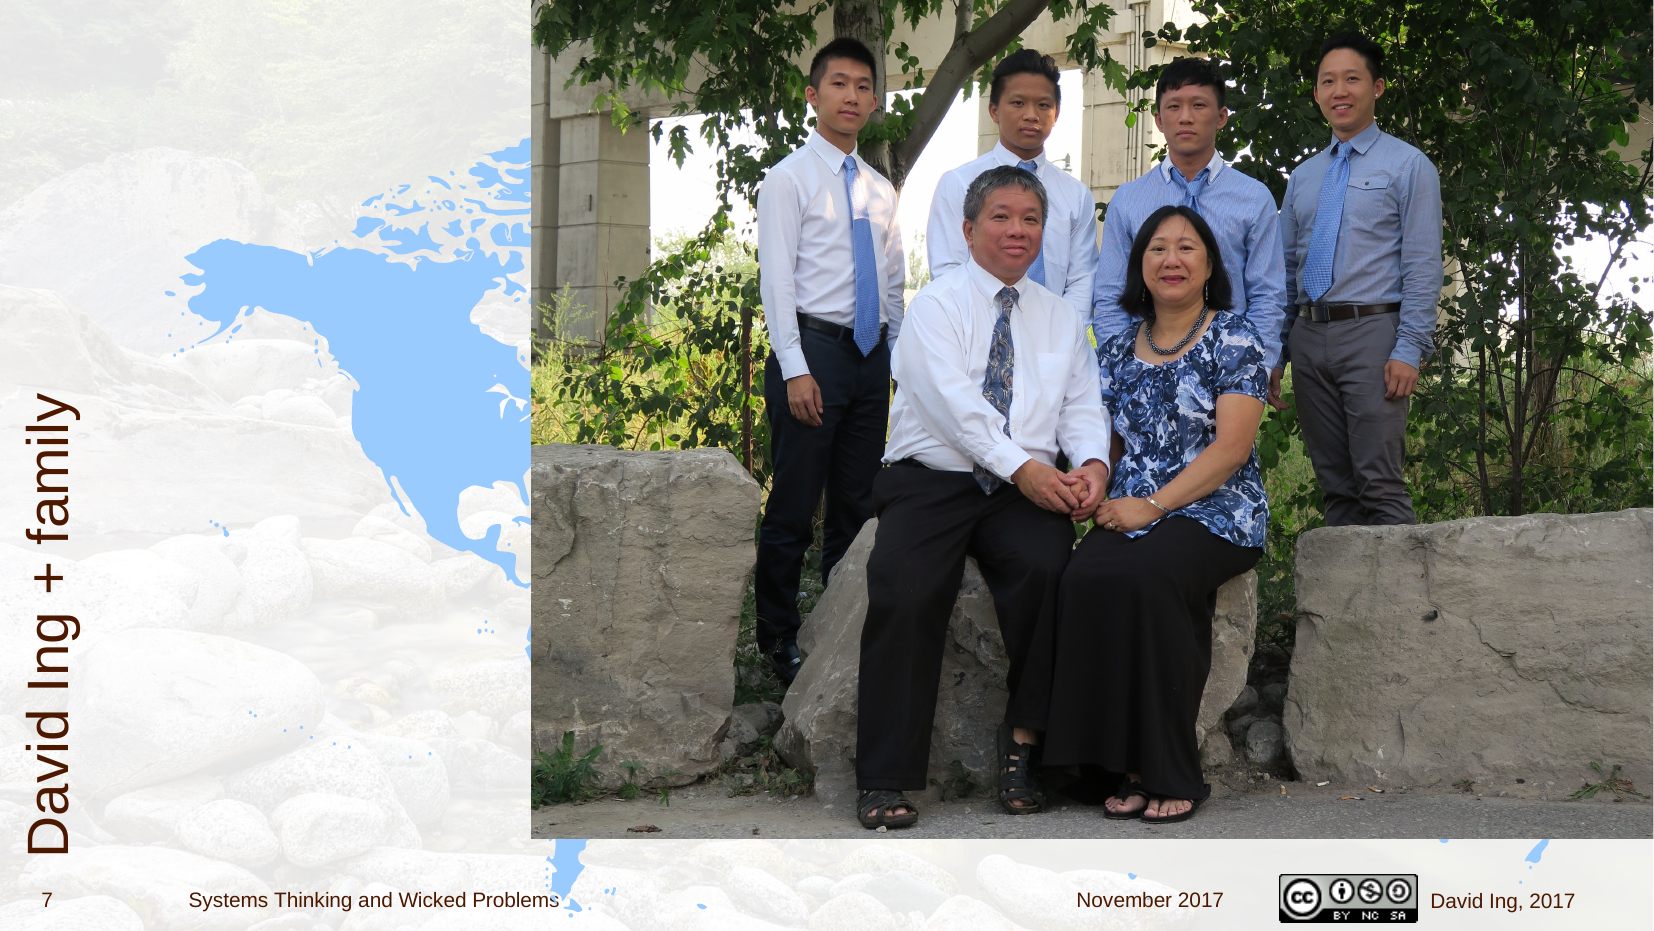

# David Ing + family
Systems Thinking and Wicked Problems
November 2017
7